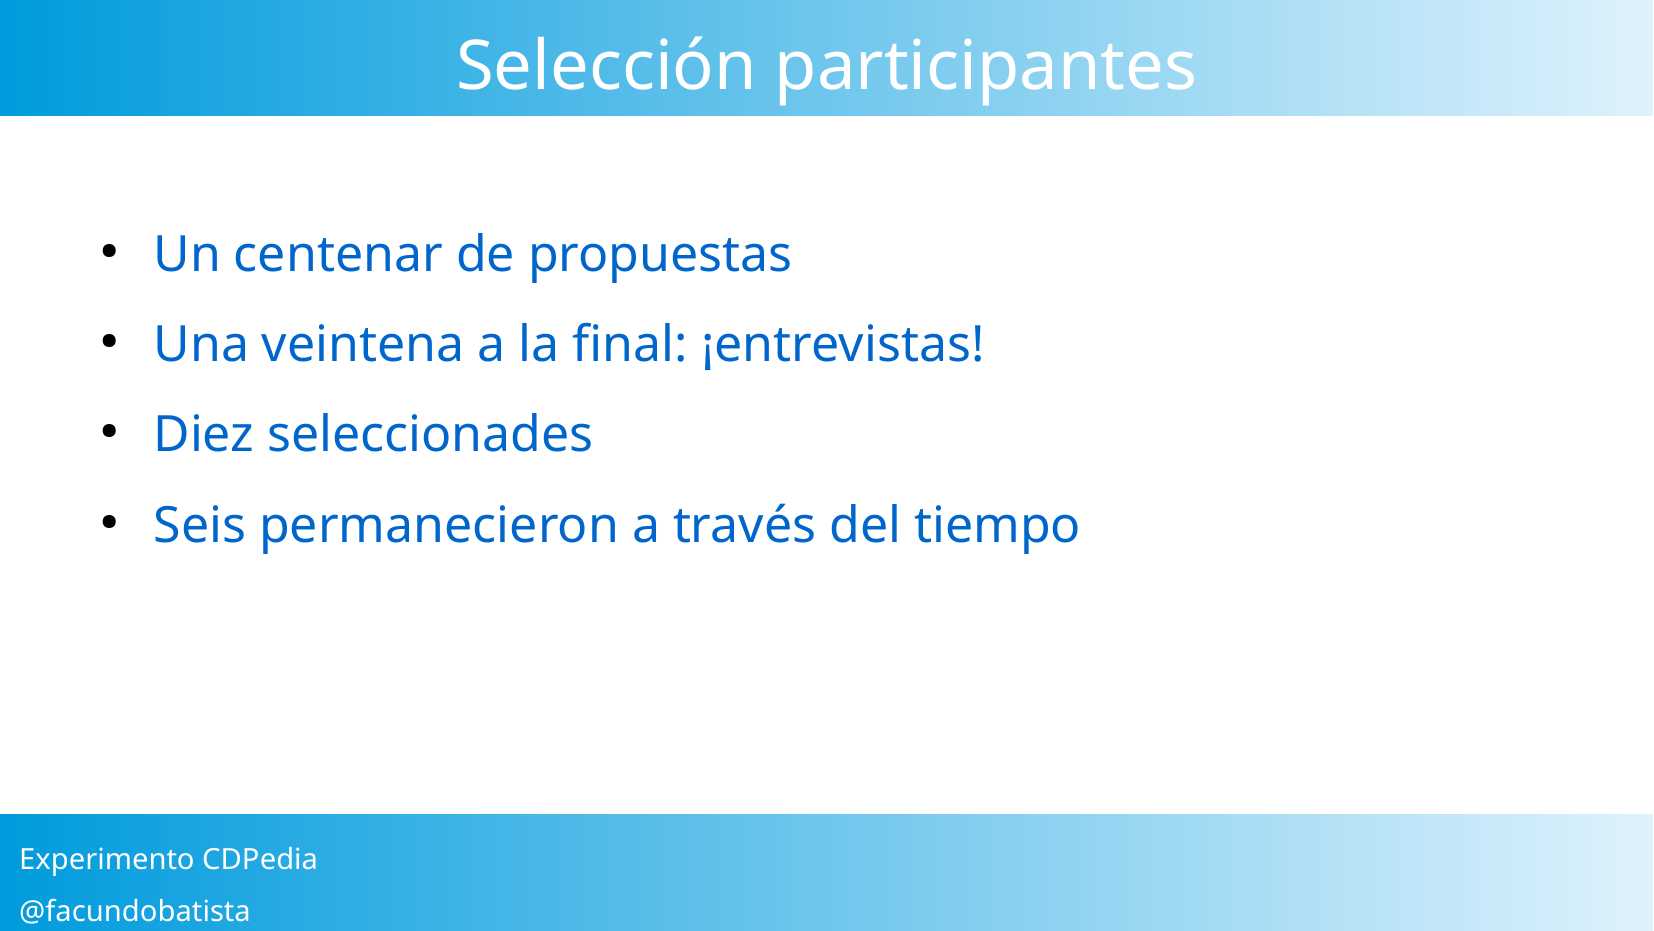

# Selección participantes
Un centenar de propuestas
Una veintena a la final: ¡entrevistas!
Diez seleccionades
Seis permanecieron a través del tiempo